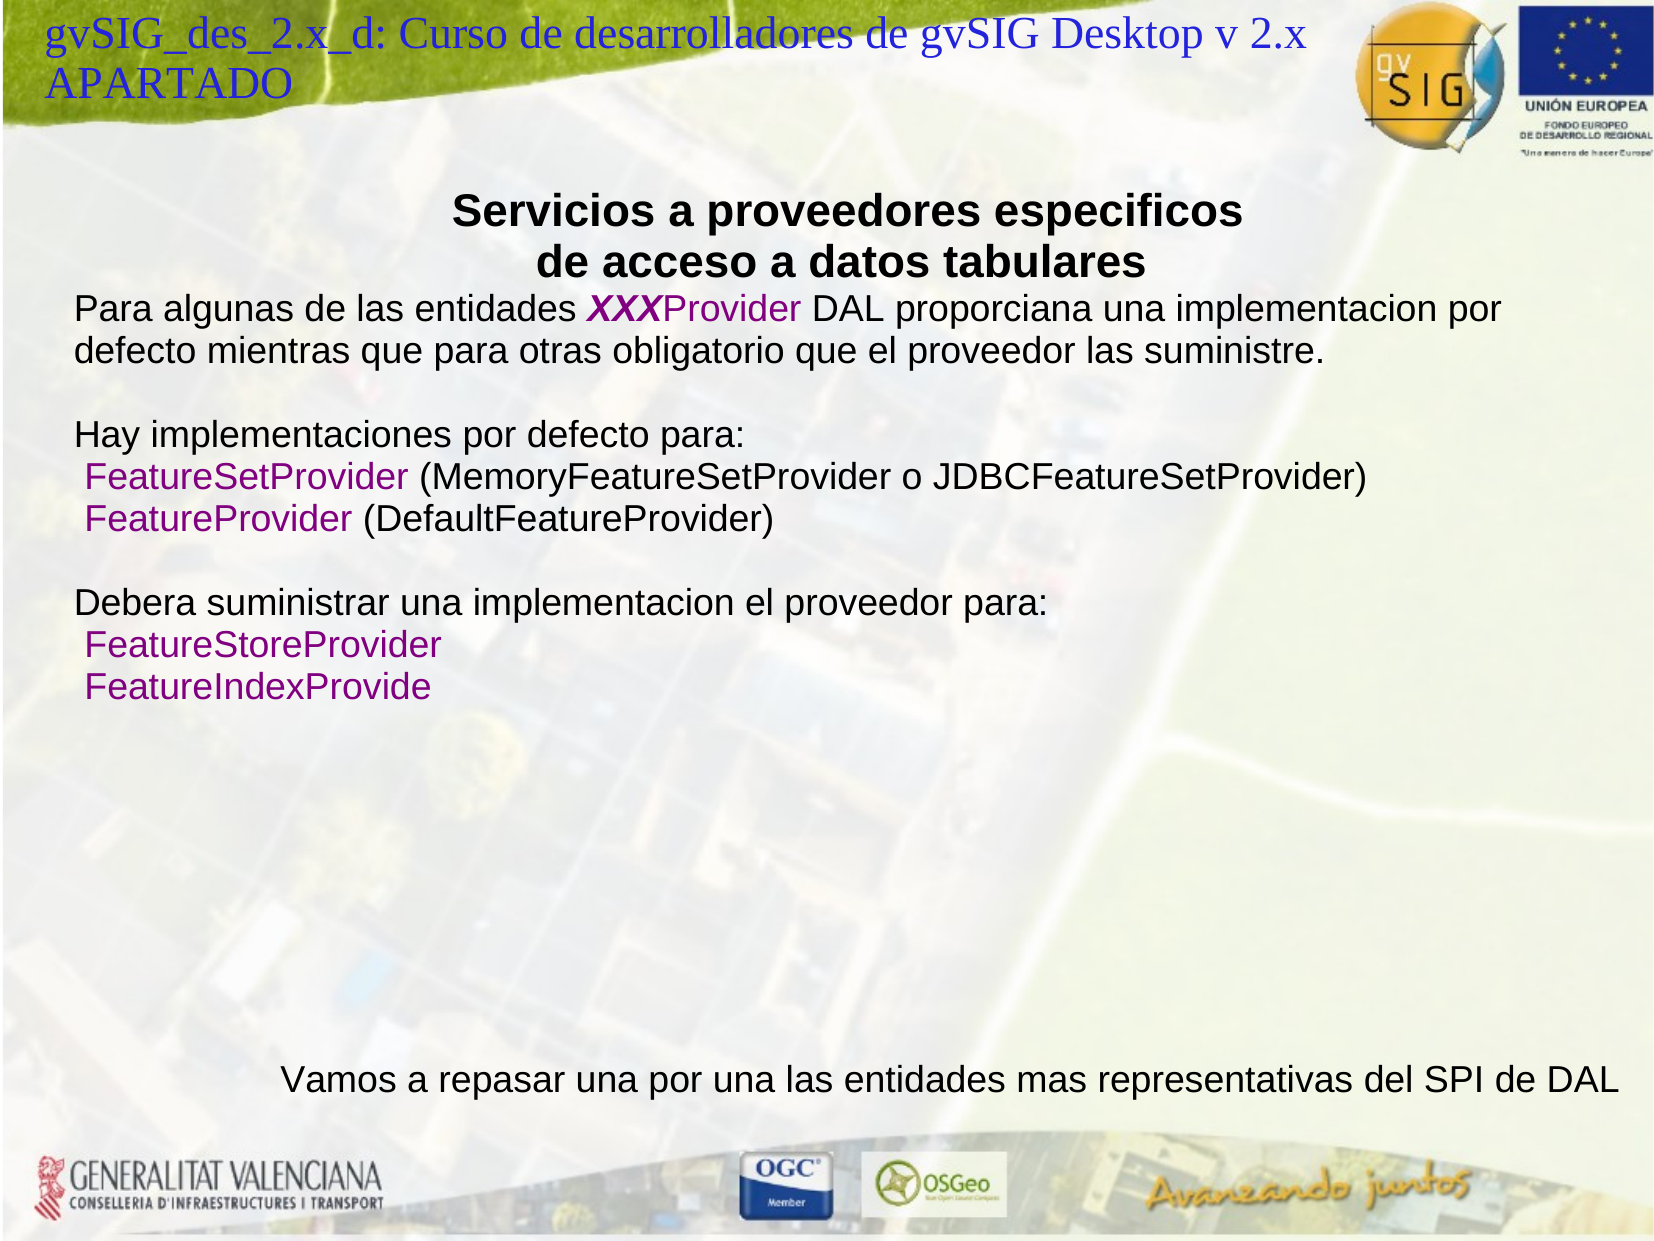

Servicios a proveedores especificos
de acceso a datos tabulares
Para algunas de las entidades XXXProvider DAL proporciana una implementacion por defecto mientras que para otras obligatorio que el proveedor las suministre.
Hay implementaciones por defecto para:
 FeatureSetProvider (MemoryFeatureSetProvider o JDBCFeatureSetProvider)
 FeatureProvider (DefaultFeatureProvider)
Debera suministrar una implementacion el proveedor para:
 FeatureStoreProvider
 FeatureIndexProvide
Vamos a repasar una por una las entidades mas representativas del SPI de DAL